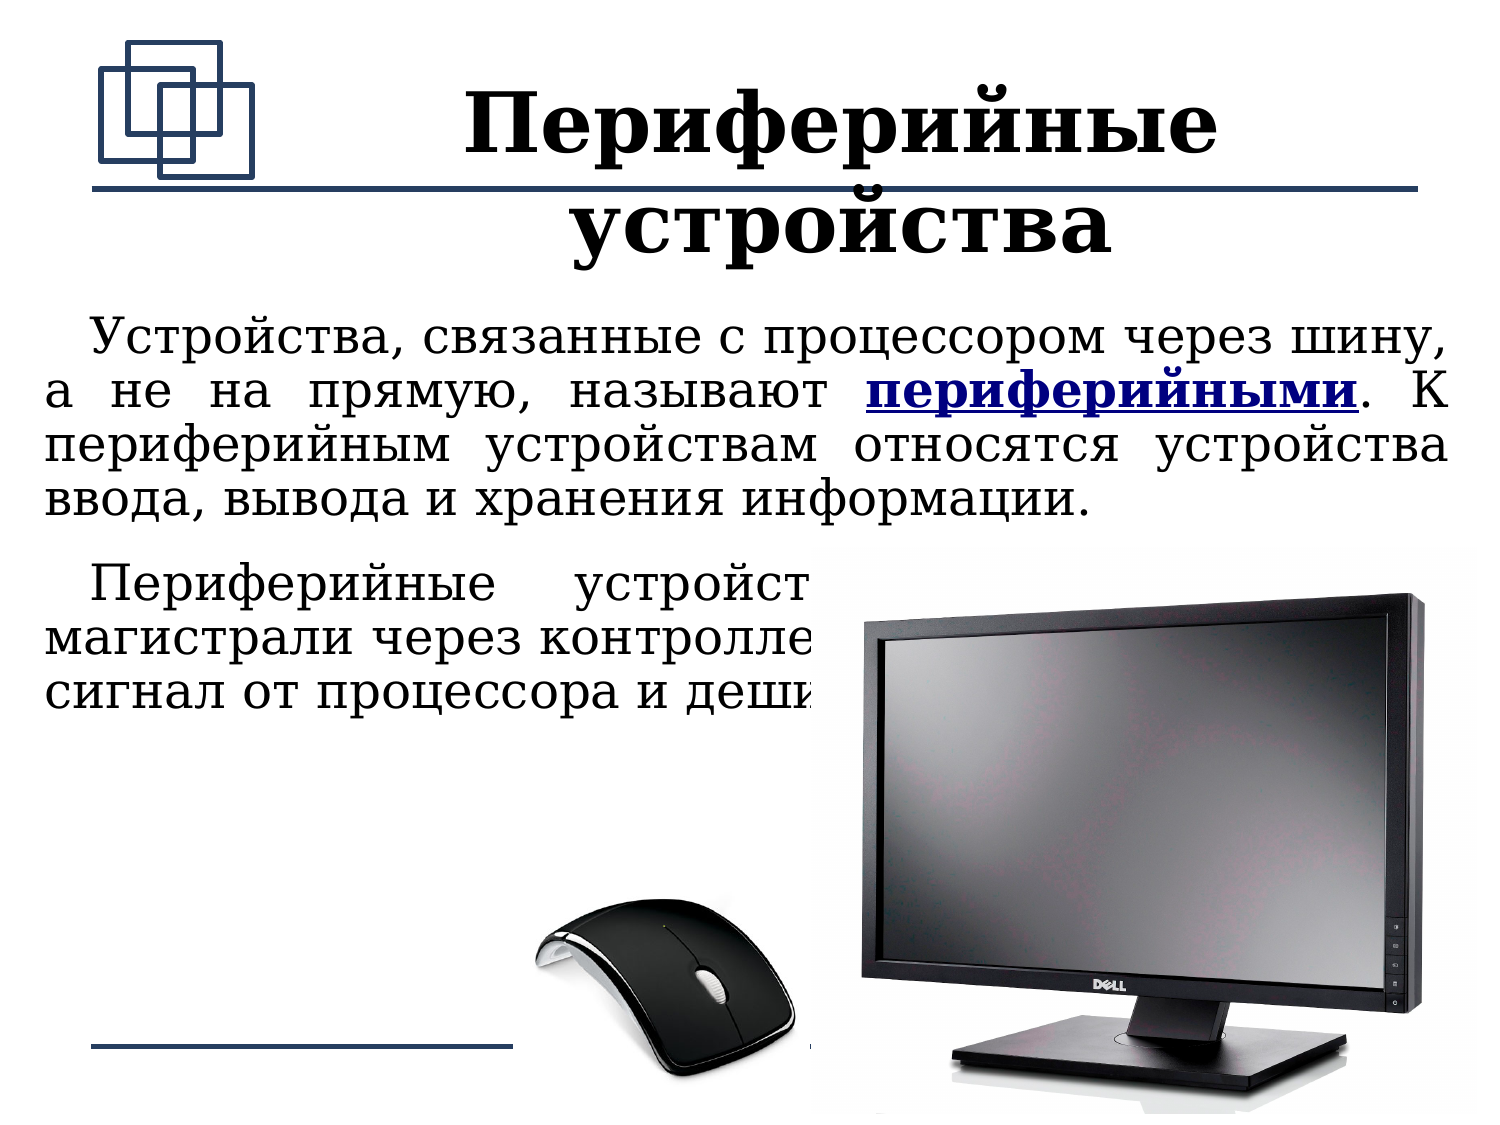

Периферийные устройства
Устройства, связанные с процессором через шину, а не на прямую, называют периферийными. К периферийным устройствам относятся устройства ввода, вывода и хранения информации.
Периферийные устройства подключаются к магистрали через контроллеры, которые принимает сигнал от процессора и дешифрирует его.